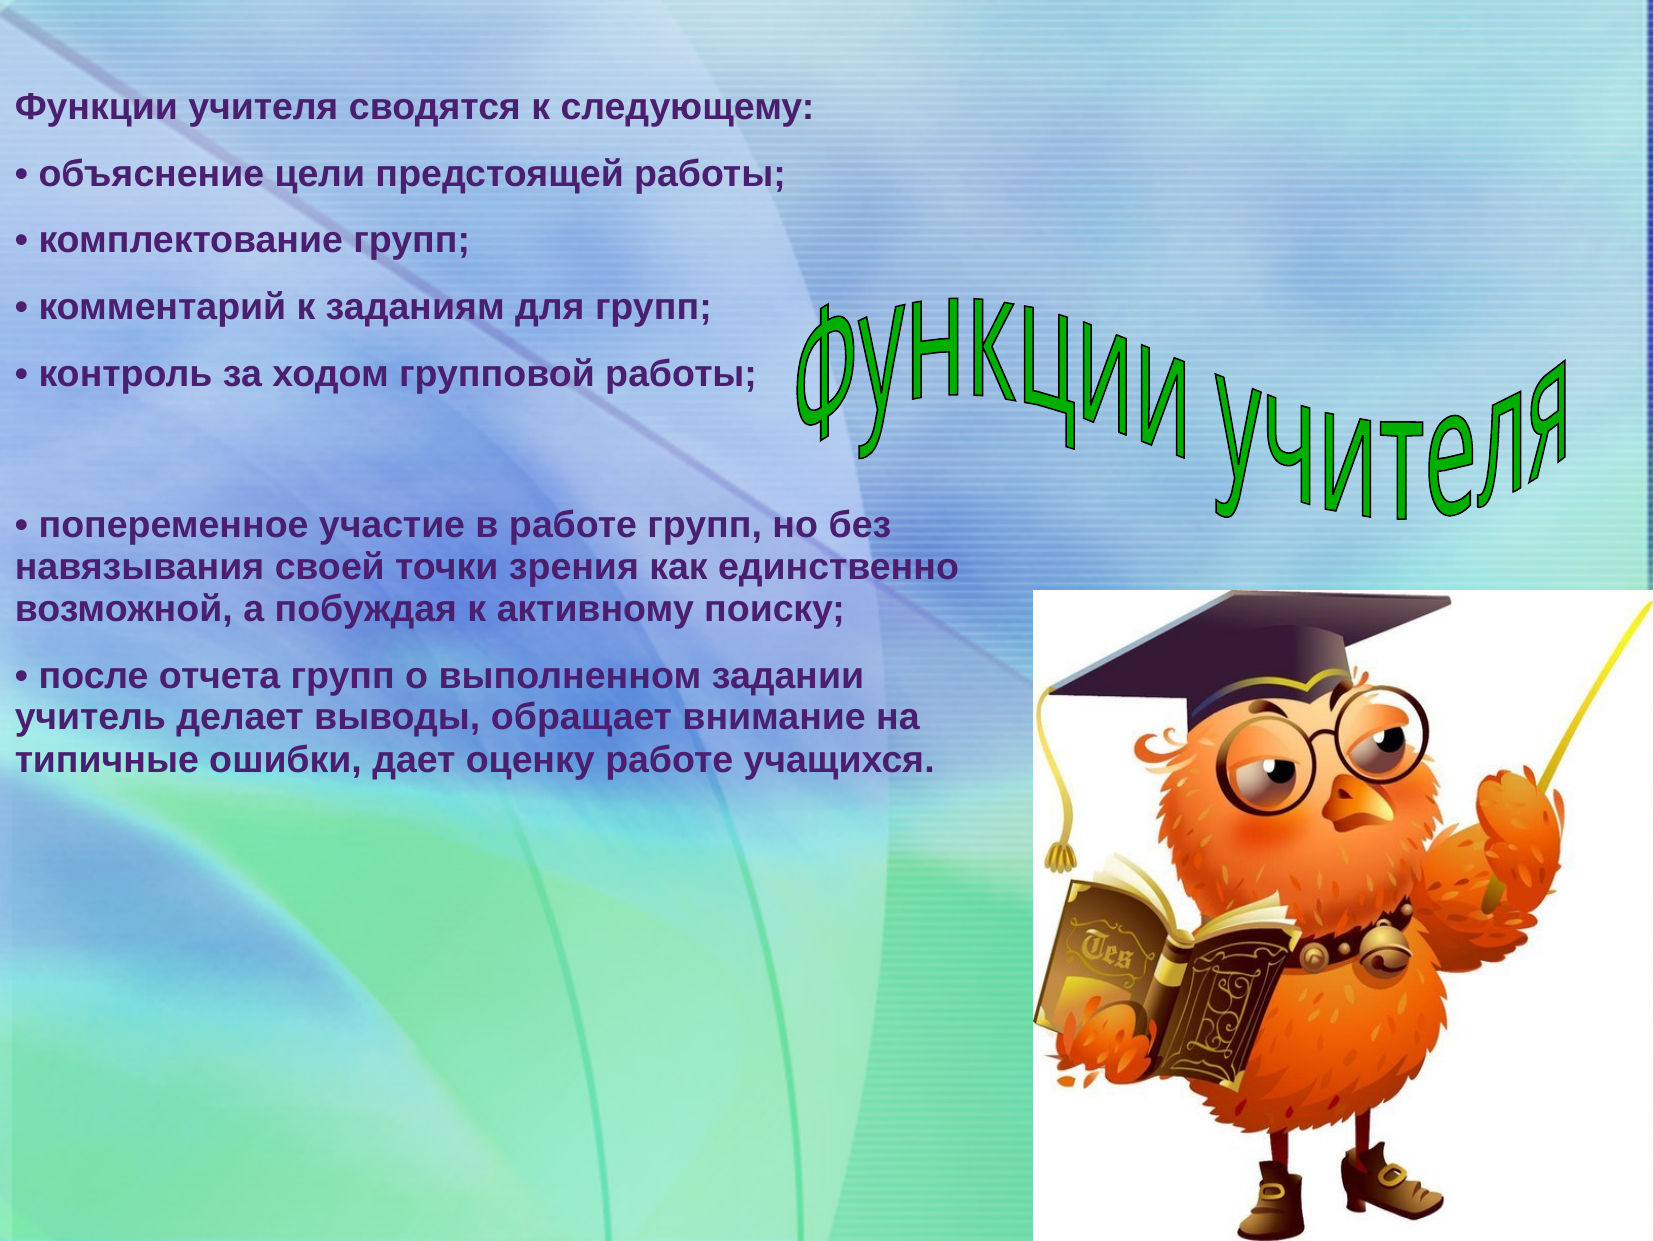

Функции учителя сводятся к следующему:
• объяснение цели предстоящей работы;
• комплектование групп;
• комментарий к заданиям для групп;
• контроль за ходом групповой работы;
• попеременное участие в работе групп, но без навязывания своей точки зрения как единственно возможной, а побуждая к активному поиску;
• после отчета групп о выполненном задании учитель делает выводы, обращает внимание на типичные ошибки, дает оценку работе учащихся.
Функции учителя